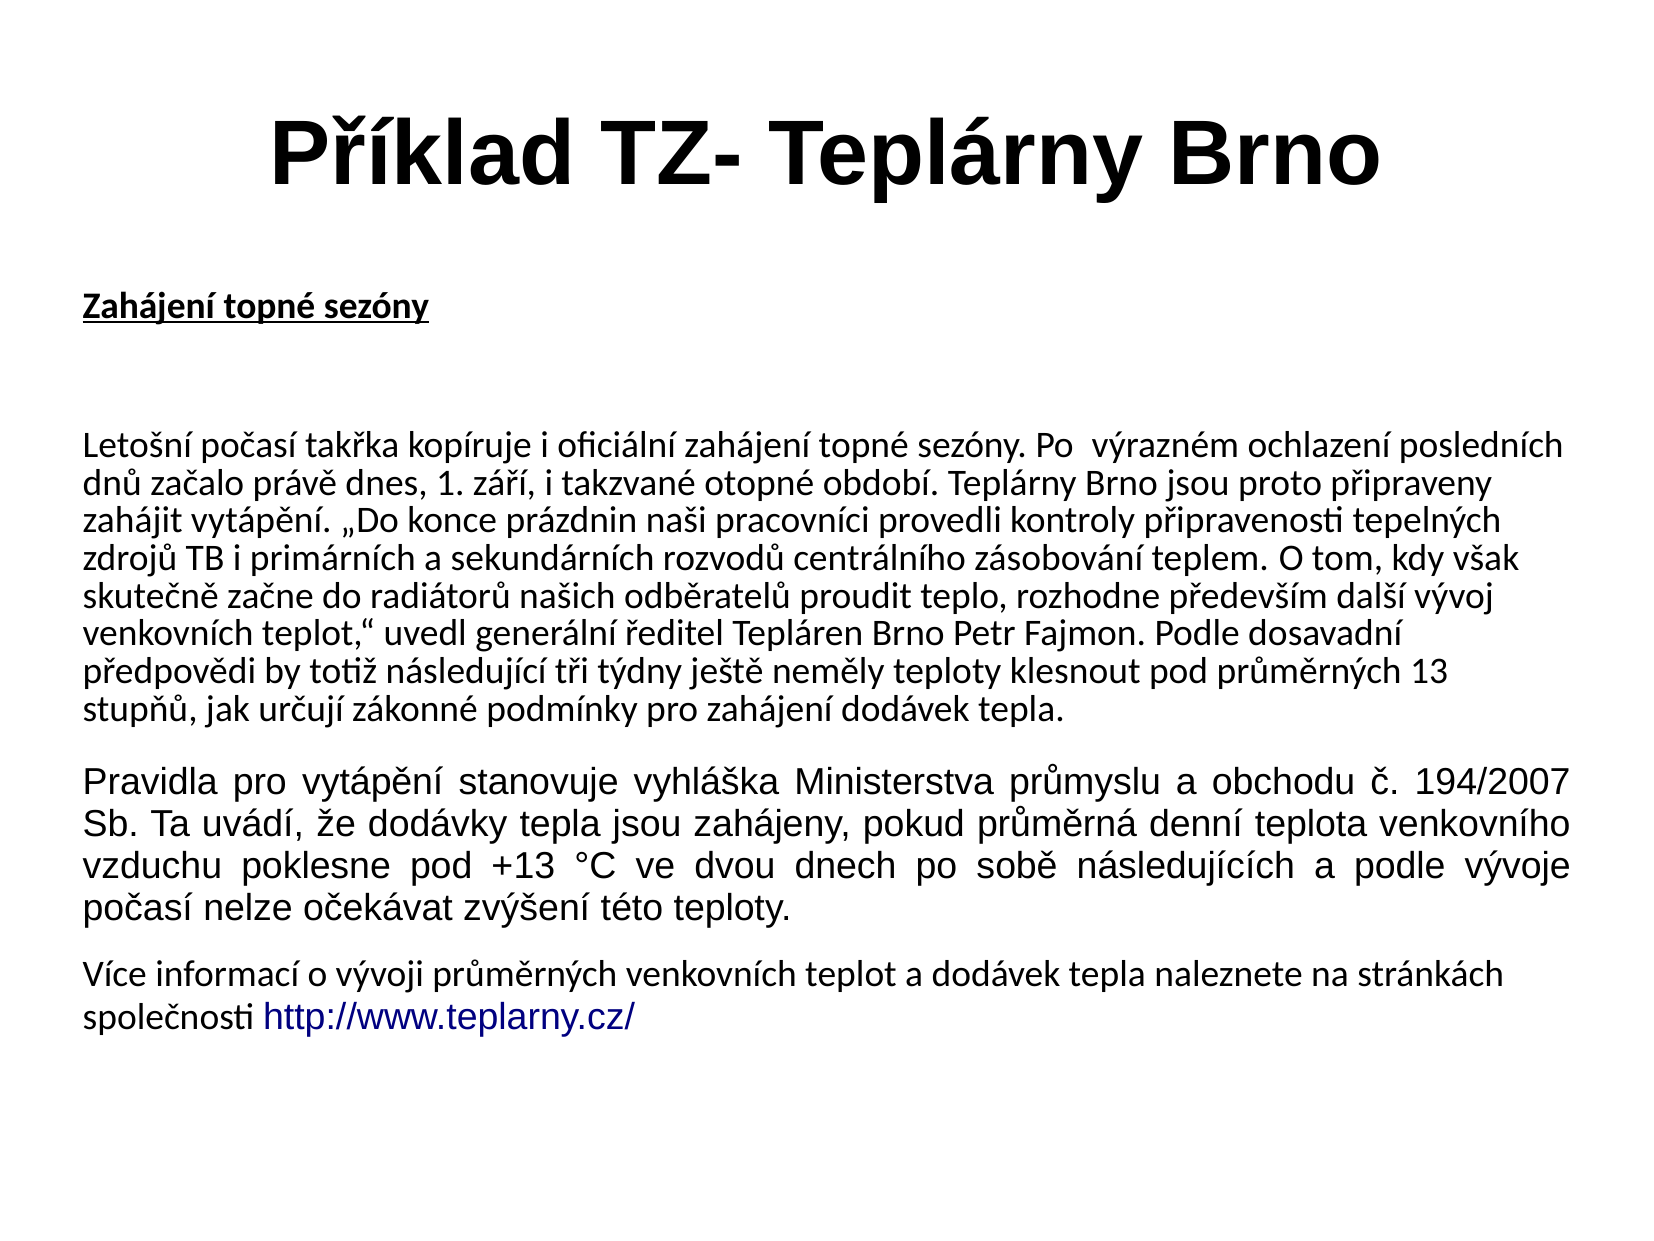

# Příklad TZ- Teplárny Brno
Zahájení topné sezóny
Letošní počasí takřka kopíruje i oficiální zahájení topné sezóny. Po  výrazném ochlazení posledních dnů začalo právě dnes, 1. září, i takzvané otopné období. Teplárny Brno jsou proto připraveny zahájit vytápění. „Do konce prázdnin naši pracovníci provedli kontroly připravenosti tepelných zdrojů TB i primárních a sekundárních rozvodů centrálního zásobování teplem. O tom, kdy však skutečně začne do radiátorů našich odběratelů proudit teplo, rozhodne především další vývoj venkovních teplot,“ uvedl generální ředitel Tepláren Brno Petr Fajmon. Podle dosavadní předpovědi by totiž následující tři týdny ještě neměly teploty klesnout pod průměrných 13 stupňů, jak určují zákonné podmínky pro zahájení dodávek tepla.
Pravidla pro vytápění stanovuje vyhláška Ministerstva průmyslu a obchodu č. 194/2007 Sb. Ta uvádí, že dodávky tepla jsou zahájeny, pokud průměrná denní teplota venkovního vzduchu poklesne pod +13 °C ve dvou dnech po sobě následujících a podle vývoje počasí nelze očekávat zvýšení této teploty.
Více informací o vývoji průměrných venkovních teplot a dodávek tepla naleznete na stránkách společnosti http://www.teplarny.cz/